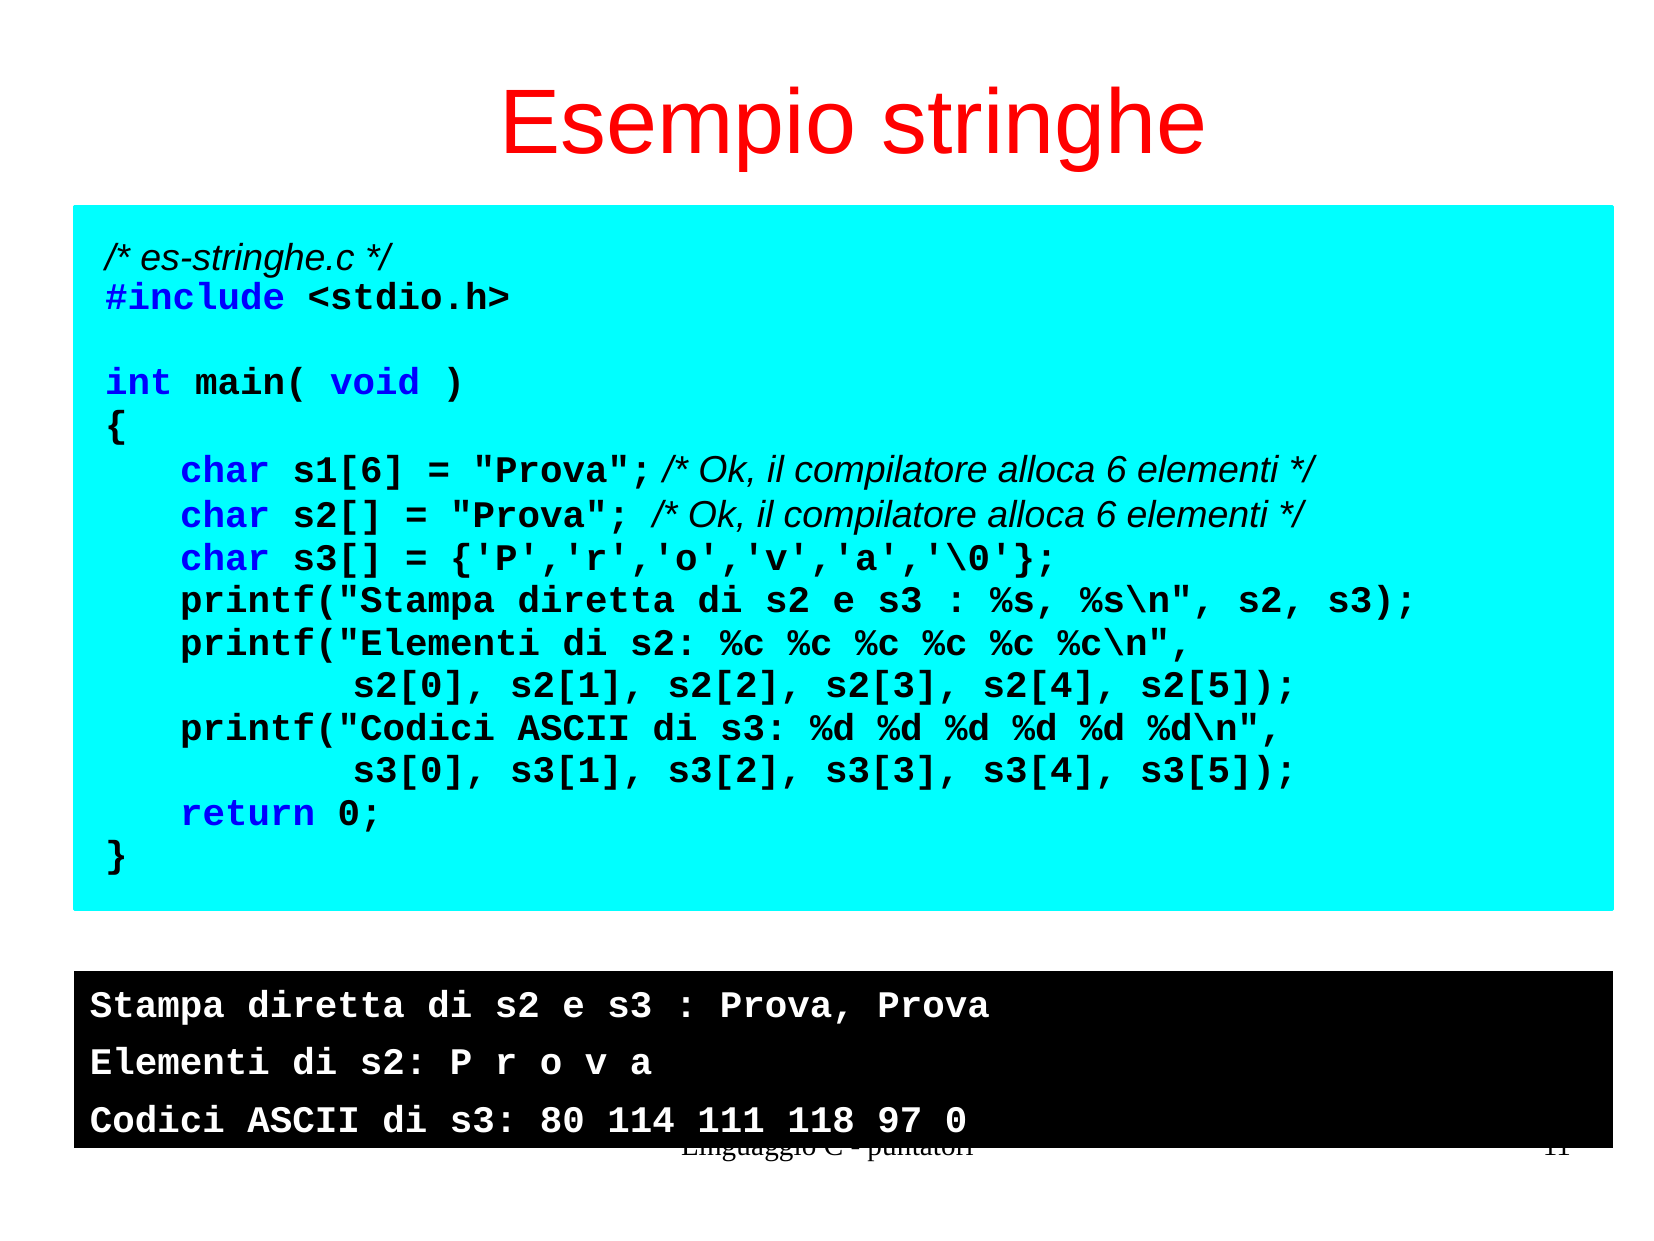

# Esempio stringhe
/* es-stringhe.c */
#include <stdio.h>
int main( void )
{
	char s1[6] = "Prova"; /* Ok, il compilatore alloca 6 elementi */
	char s2[] = "Prova"; /* Ok, il compilatore alloca 6 elementi */
	char s3[] = {'P','r','o','v','a','\0'};
	printf("Stampa diretta di s2 e s3 : %s, %s\n", s2, s3);
	printf("Elementi di s2: %c %c %c %c %c %c\n",
 s2[0], s2[1], s2[2], s2[3], s2[4], s2[5]);
	printf("Codici ASCII di s3: %d %d %d %d %d %d\n",
 s3[0], s3[1], s3[2], s3[3], s3[4], s3[5]);
	return 0;
}
Stampa diretta di s2 e s3 : Prova, Prova
Elementi di s2: P r o v a
Codici ASCII di s3: 80 114 111 118 97 0
Linguaggio C - puntatori
11